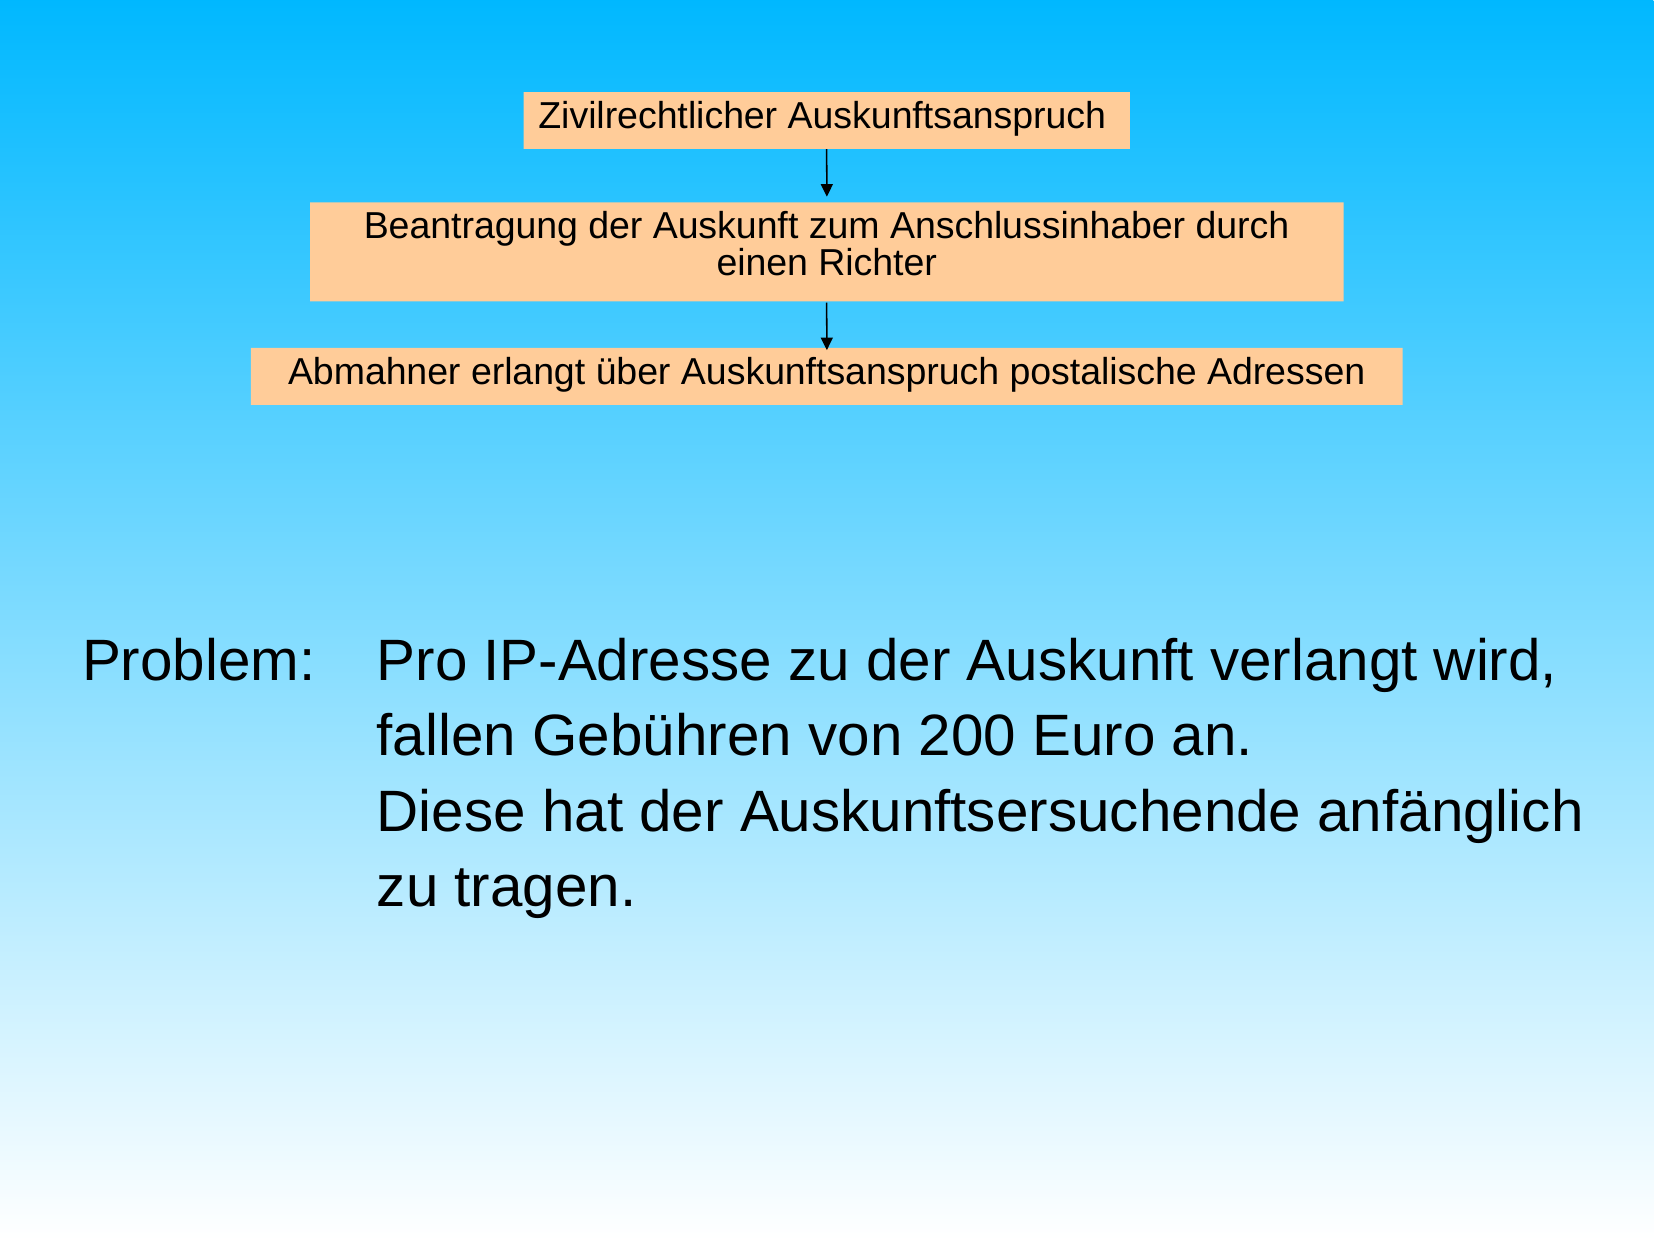

Zivilrechtlicher Auskunftsanspruch
Beantragung der Auskunft zum Anschlussinhaber durch
einen Richter
Abmahner erlangt über Auskunftsanspruch postalische Adressen
Problem: 	Pro IP-Adresse zu der Auskunft verlangt wird,
				fallen Gebühren von 200 Euro an.
				Diese hat der Auskunftsersuchende anfänglich
				zu tragen.